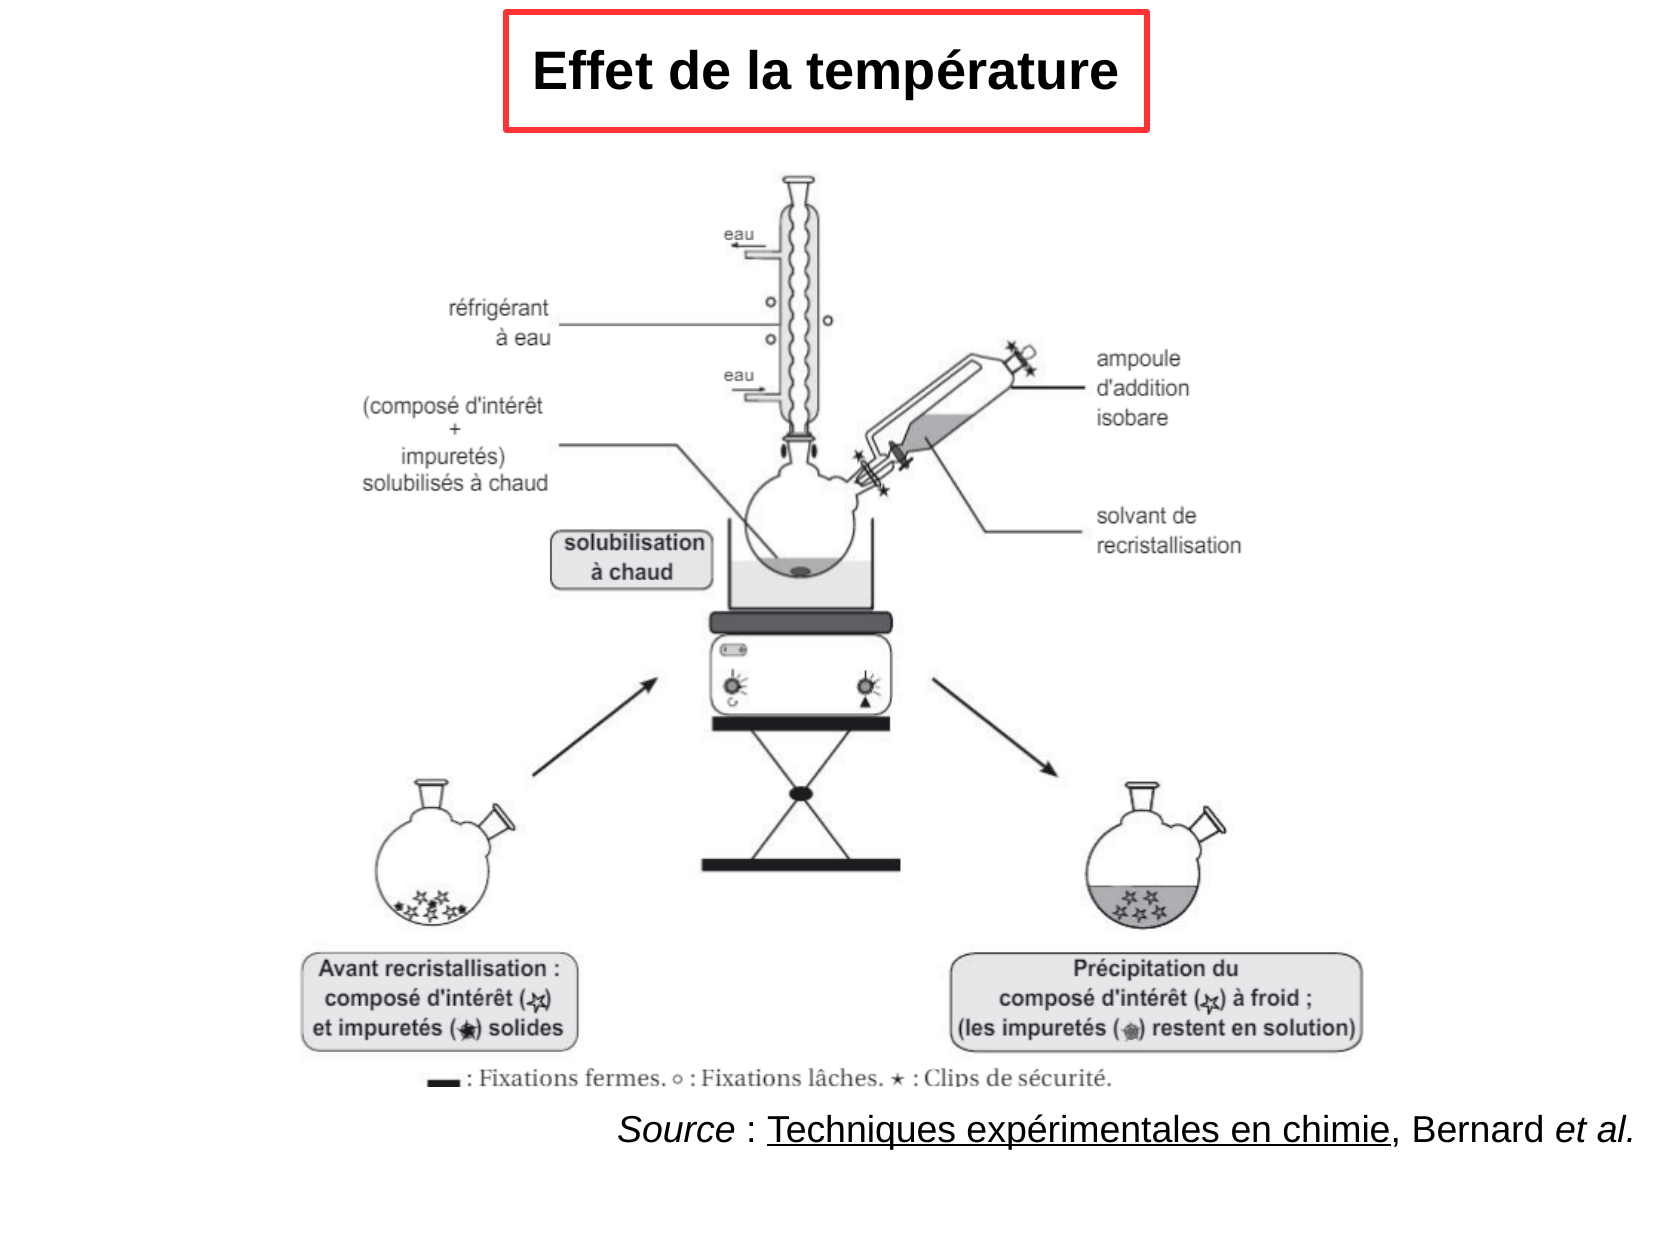

Effet de la température
Source : Techniques expérimentales en chimie, Bernard et al.